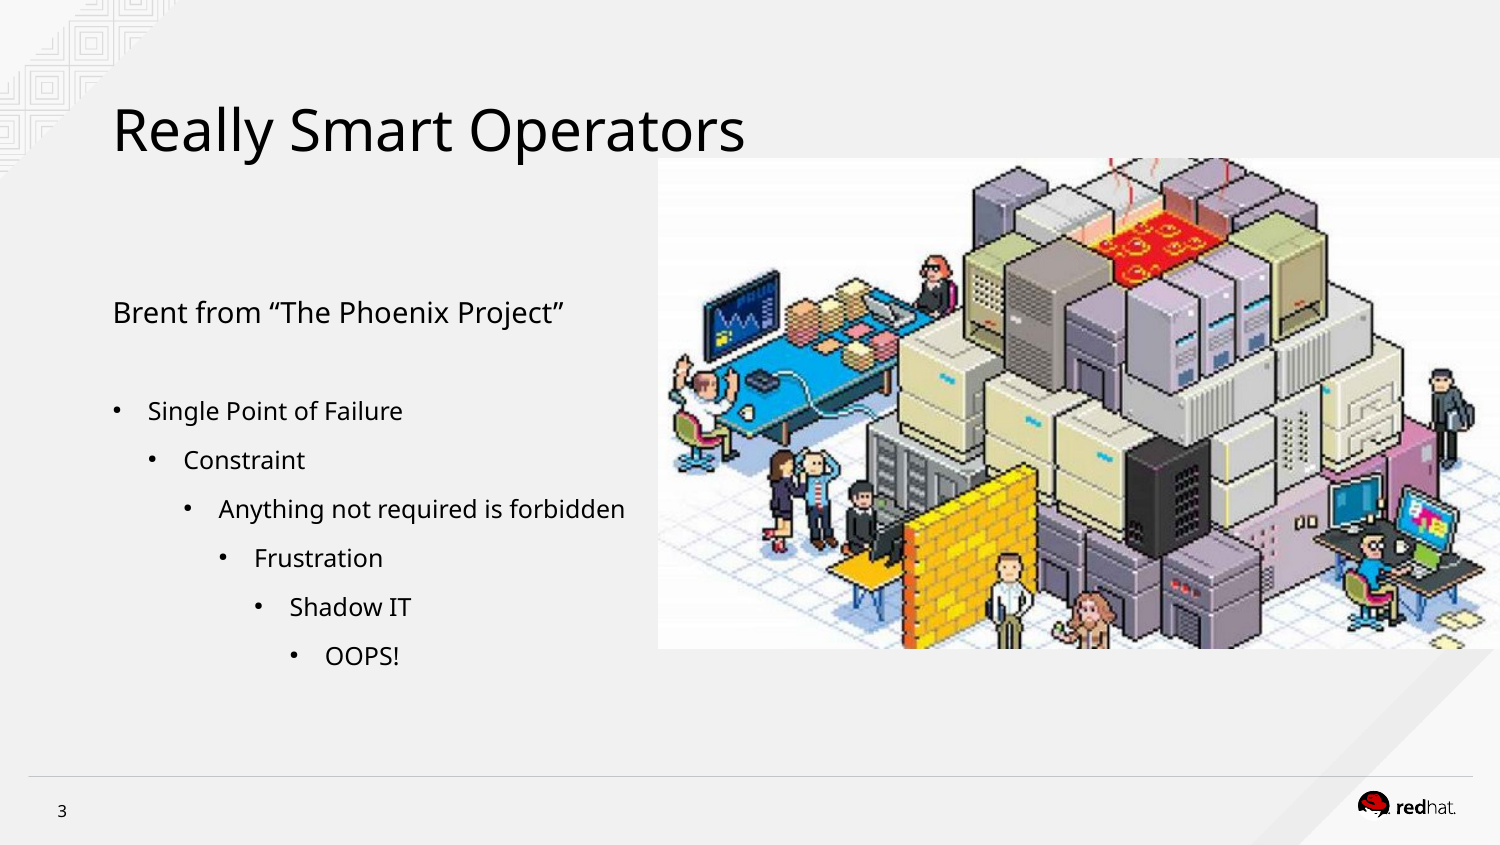

# Really Smart Operators
Brent from “The Phoenix Project”
Single Point of Failure
Constraint
Anything not required is forbidden
Frustration
Shadow IT
OOPS!
3